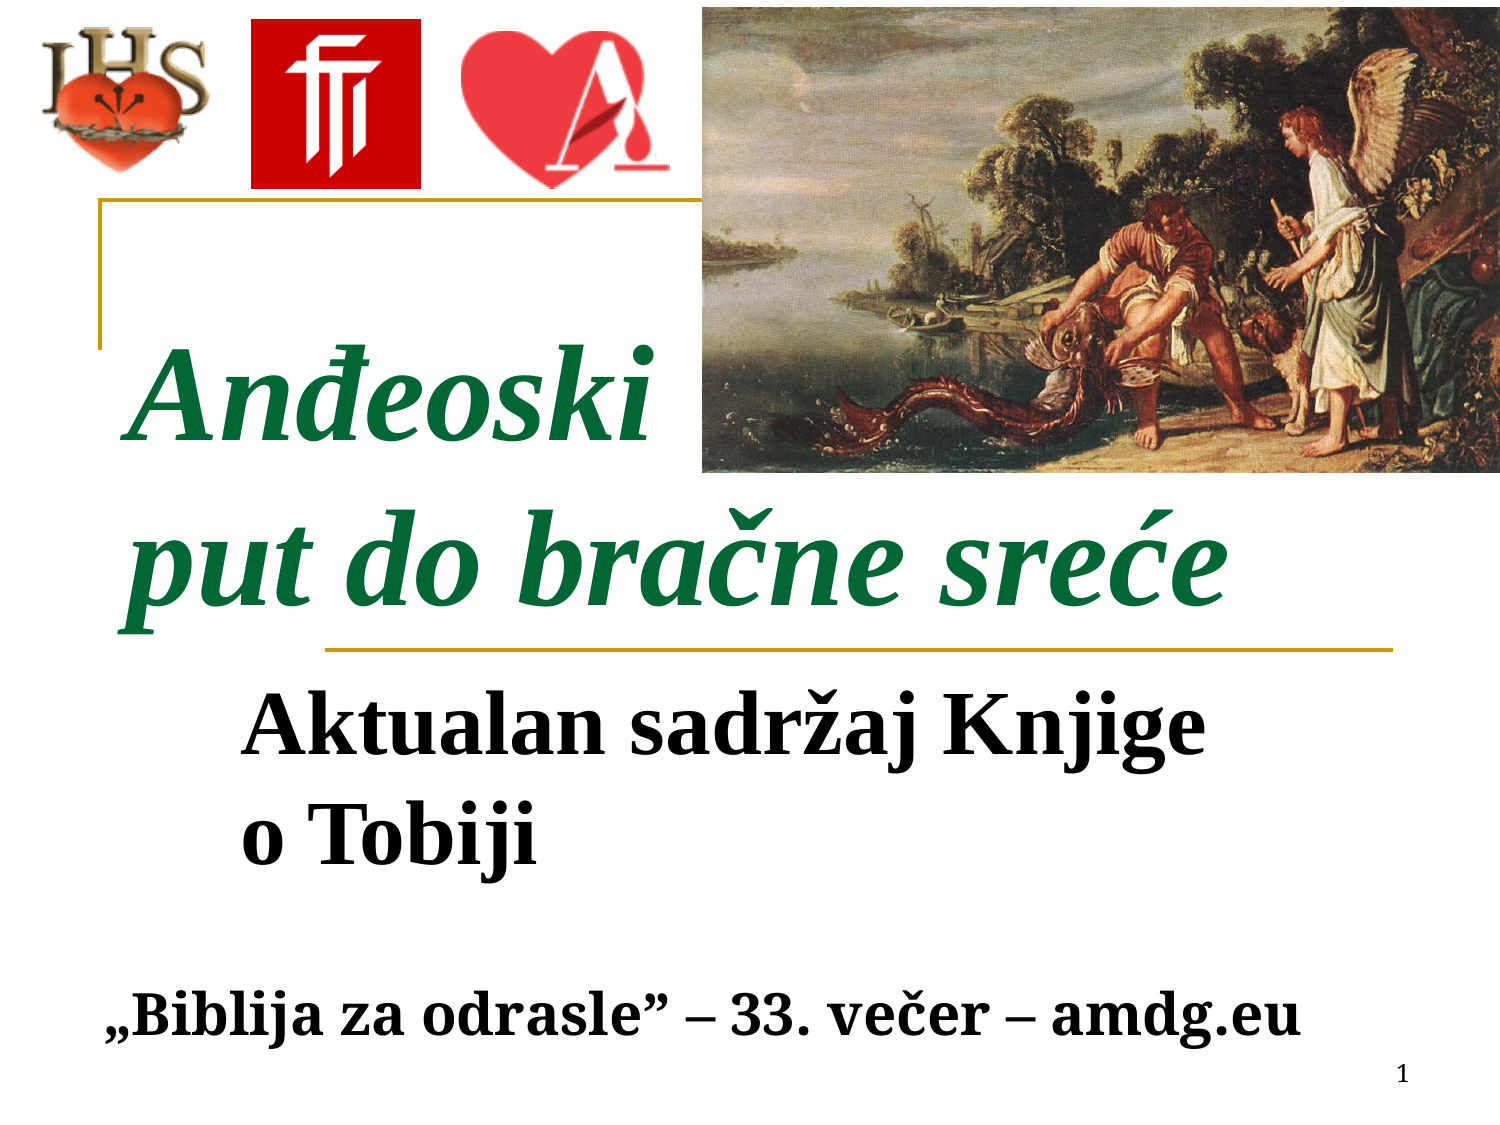

# Anđeoski put do bračne sreće
Aktualan sadržaj Knjige o Tobiji
„Biblija za odrasle” – 33. večer – amdg.eu